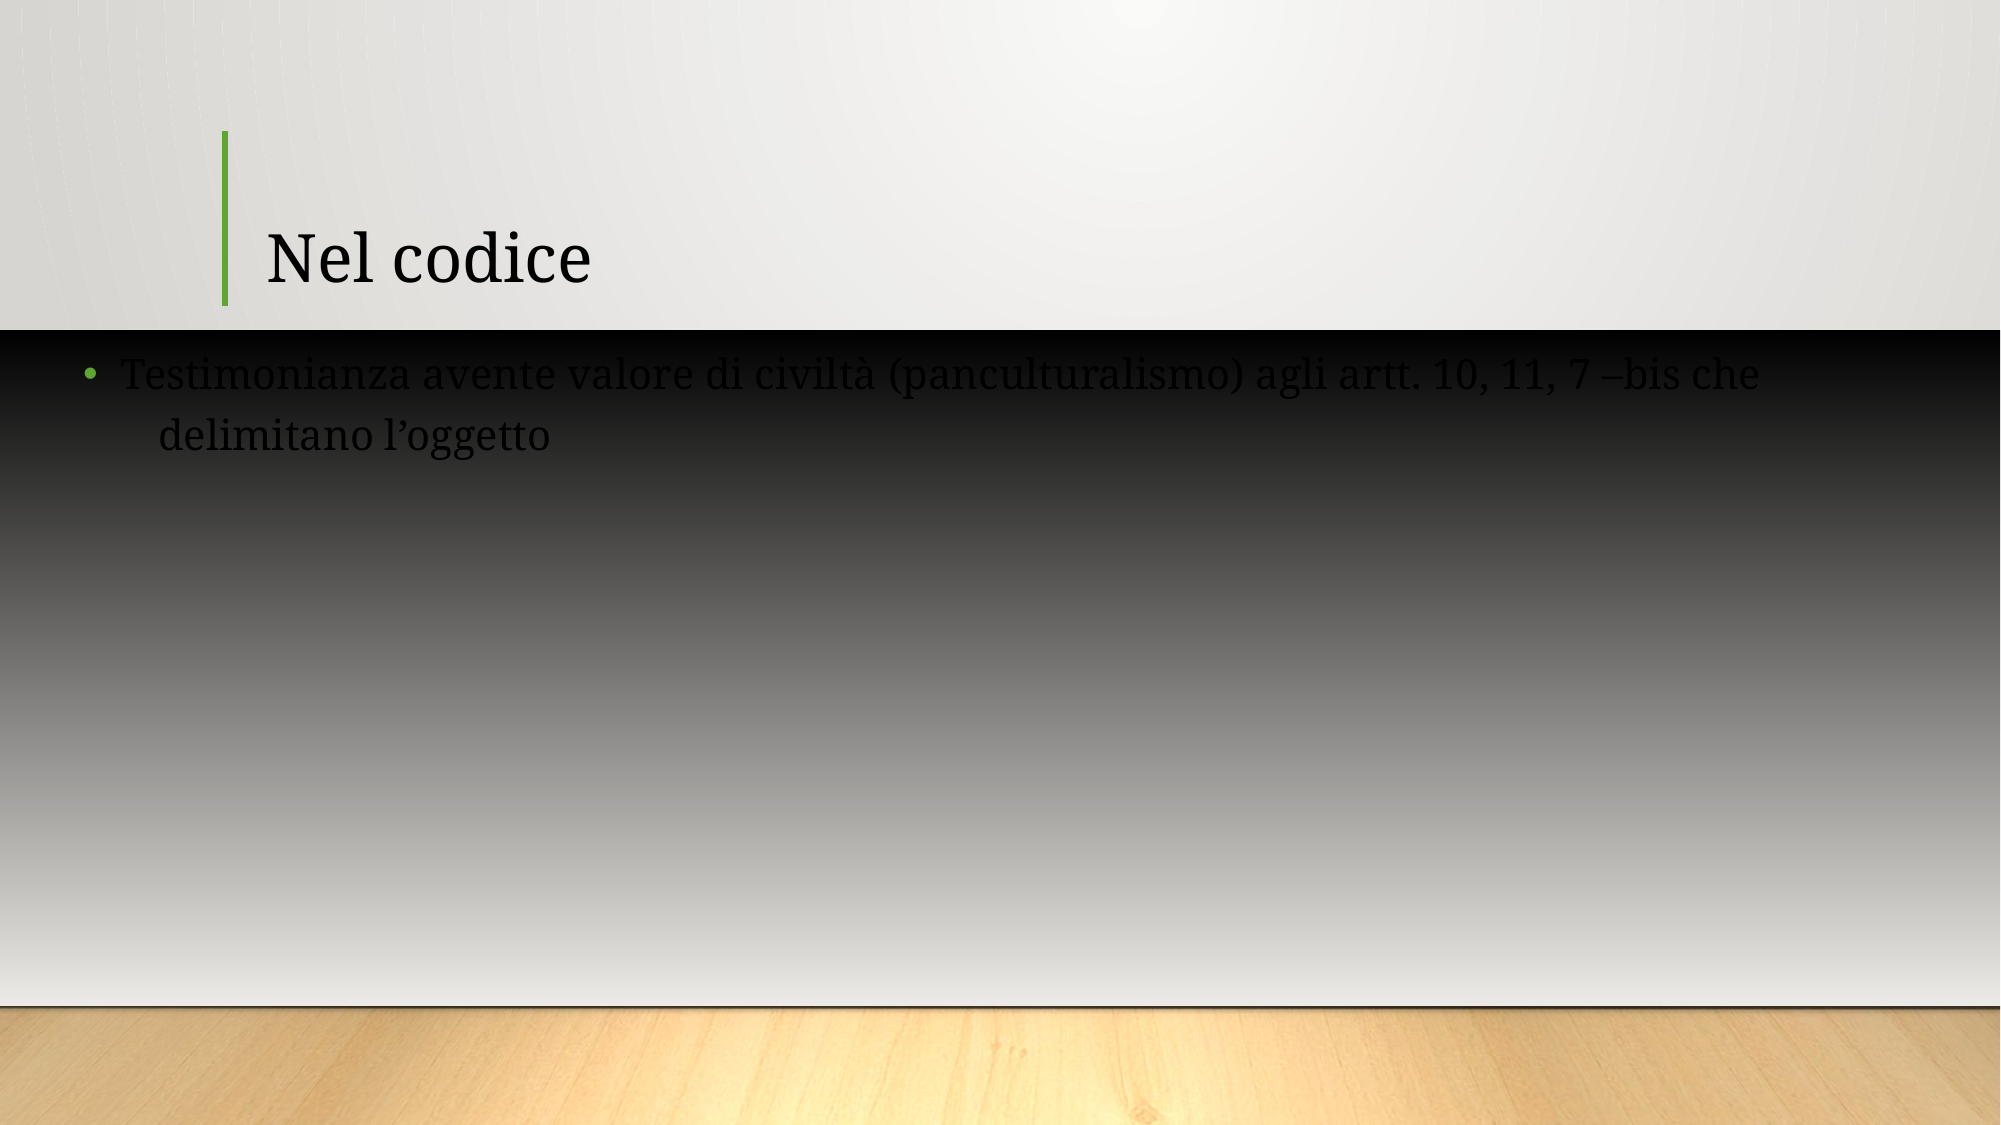

# Nel codice
Testimonianza avente valore di civiltà (panculturalismo) agli artt. 10, 11, 7 –bis che delimitano l’oggetto